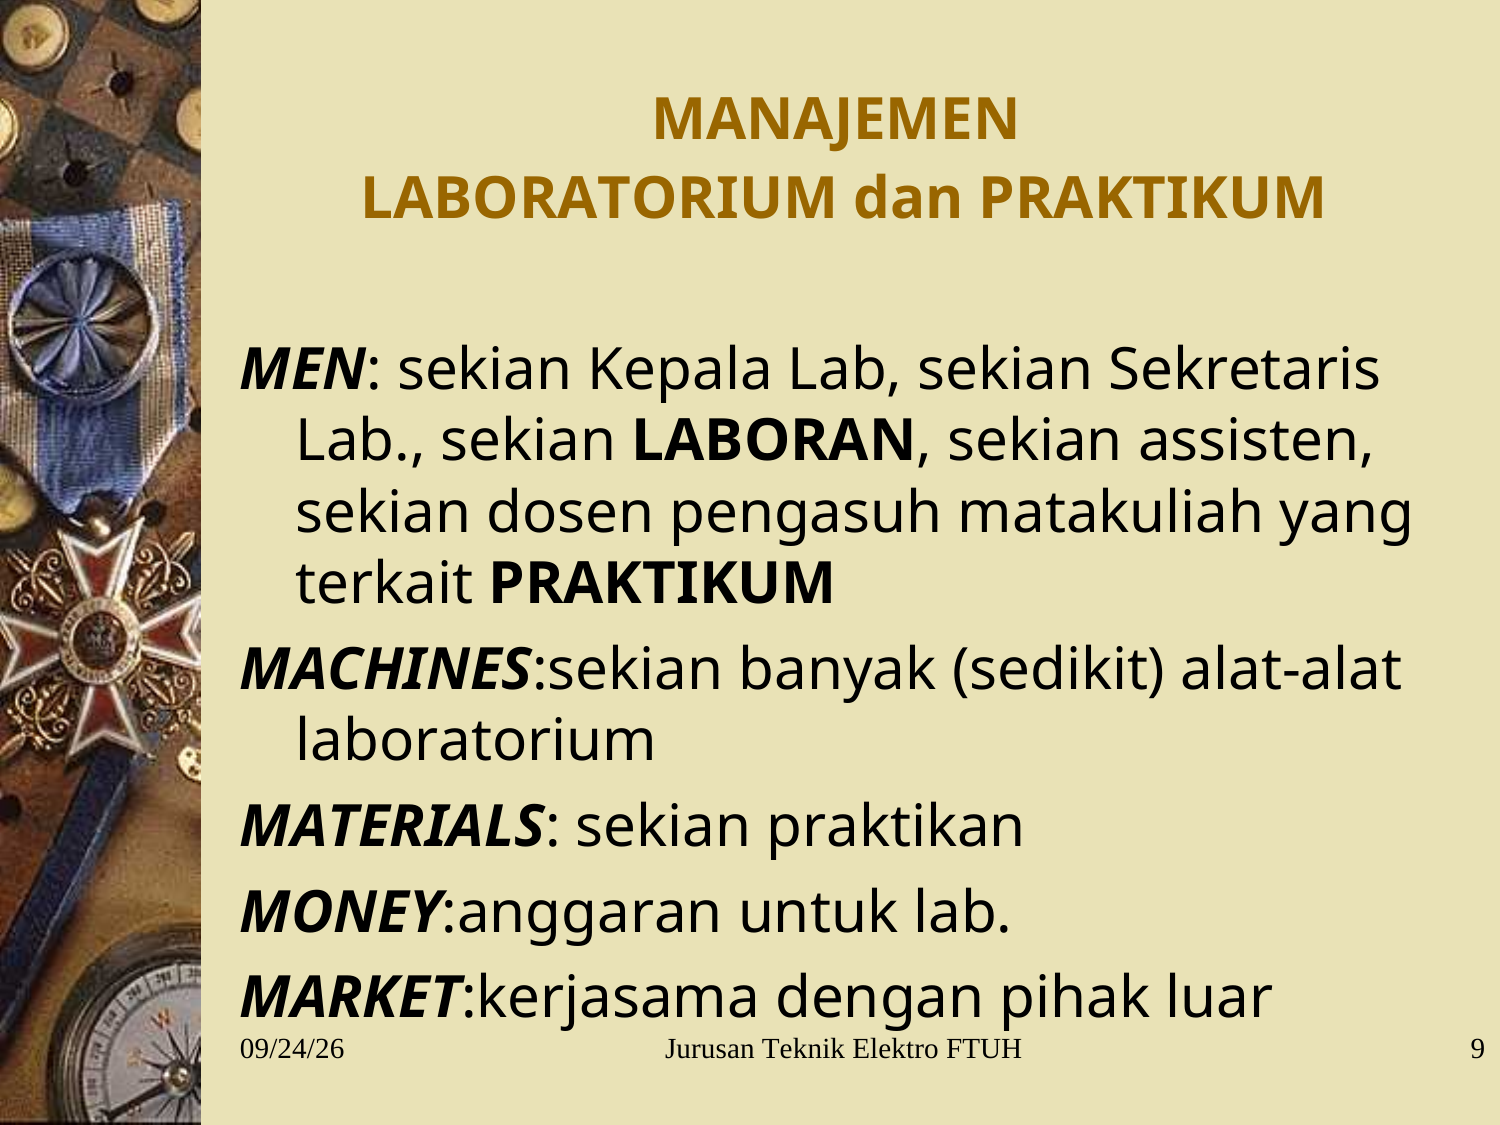

# MANAJEMEN LABORATORIUM dan PRAKTIKUM
MEN: sekian Kepala Lab, sekian Sekretaris Lab., sekian LABORAN, sekian assisten, sekian dosen pengasuh matakuliah yang terkait PRAKTIKUM
MACHINES:sekian banyak (sedikit) alat-alat laboratorium
MATERIALS: sekian praktikan
MONEY:anggaran untuk lab.
MARKET:kerjasama dengan pihak luar
Jurusan Teknik Elektro FTUH
9